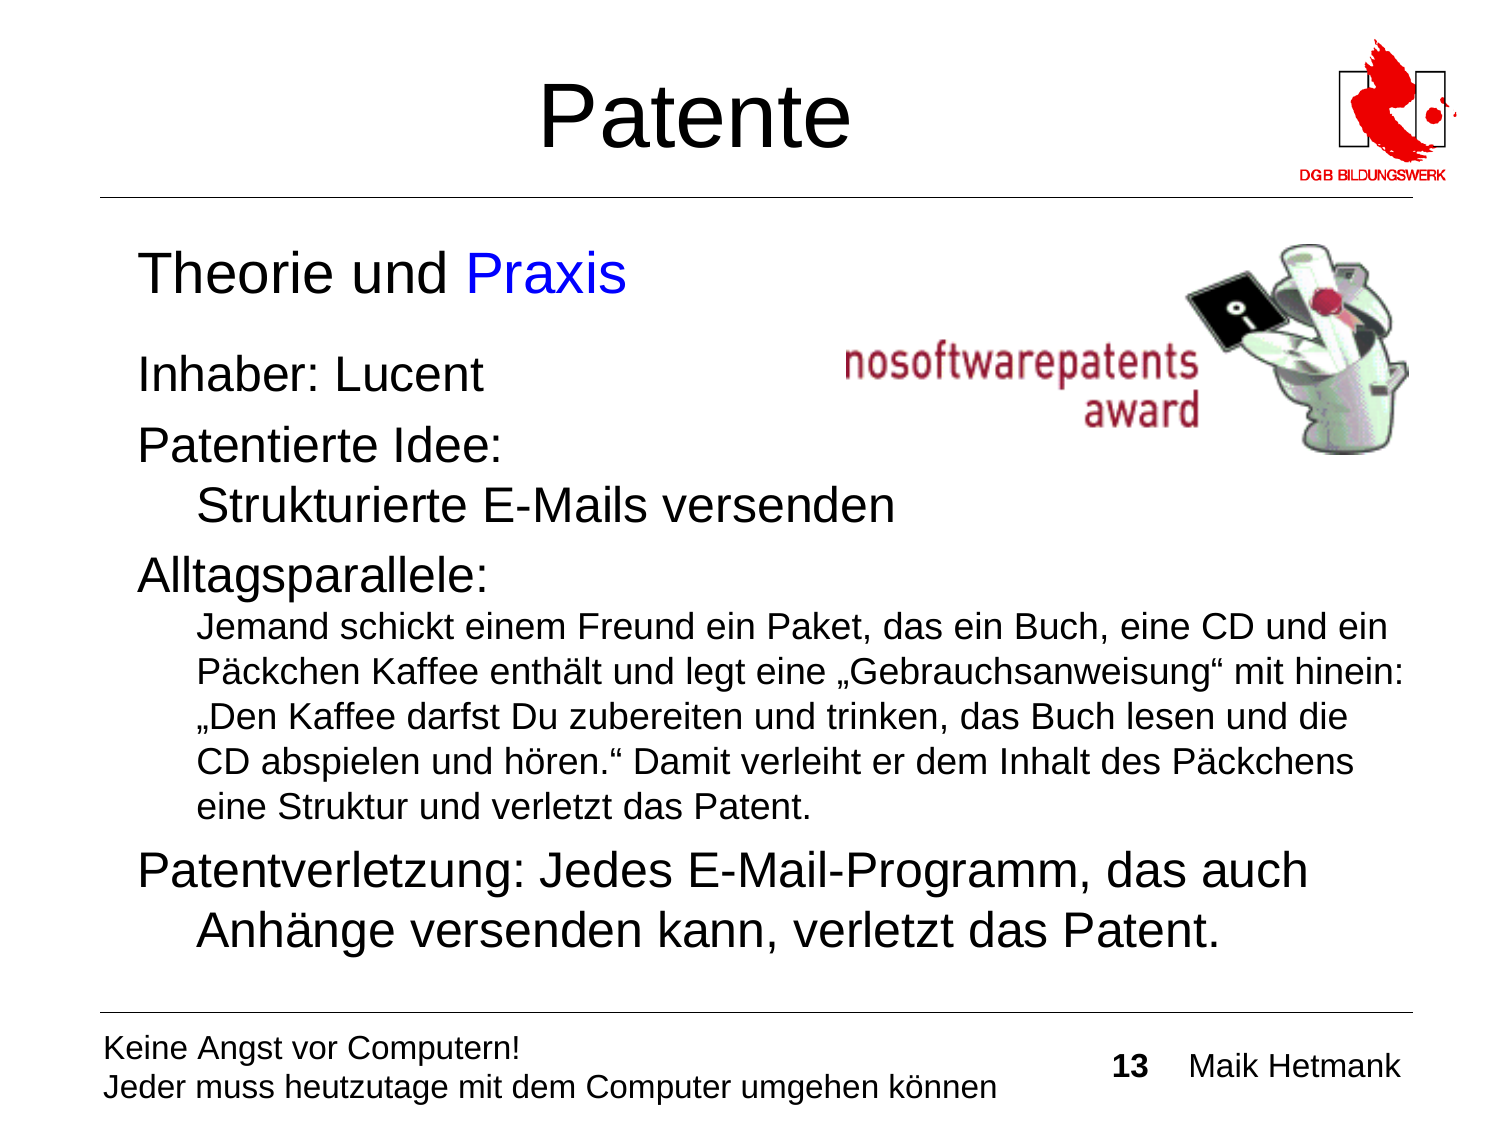

# Patente
Theorie und Praxis
Inhaber: Lucent
Patentierte Idee:
Strukturierte E-Mails versenden
Alltagsparallele:
Jemand schickt einem Freund ein Paket, das ein Buch, eine CD und ein Päckchen Kaffee enthält und legt eine „Gebrauchsanweisung“ mit hinein: „Den Kaffee darfst Du zubereiten und trinken, das Buch lesen und die CD abspielen und hören.“ Damit verleiht er dem Inhalt des Päckchens eine Struktur und verletzt das Patent.
Patentverletzung: Jedes E-Mail-Programm, das auch Anhänge versenden kann, verletzt das Patent.